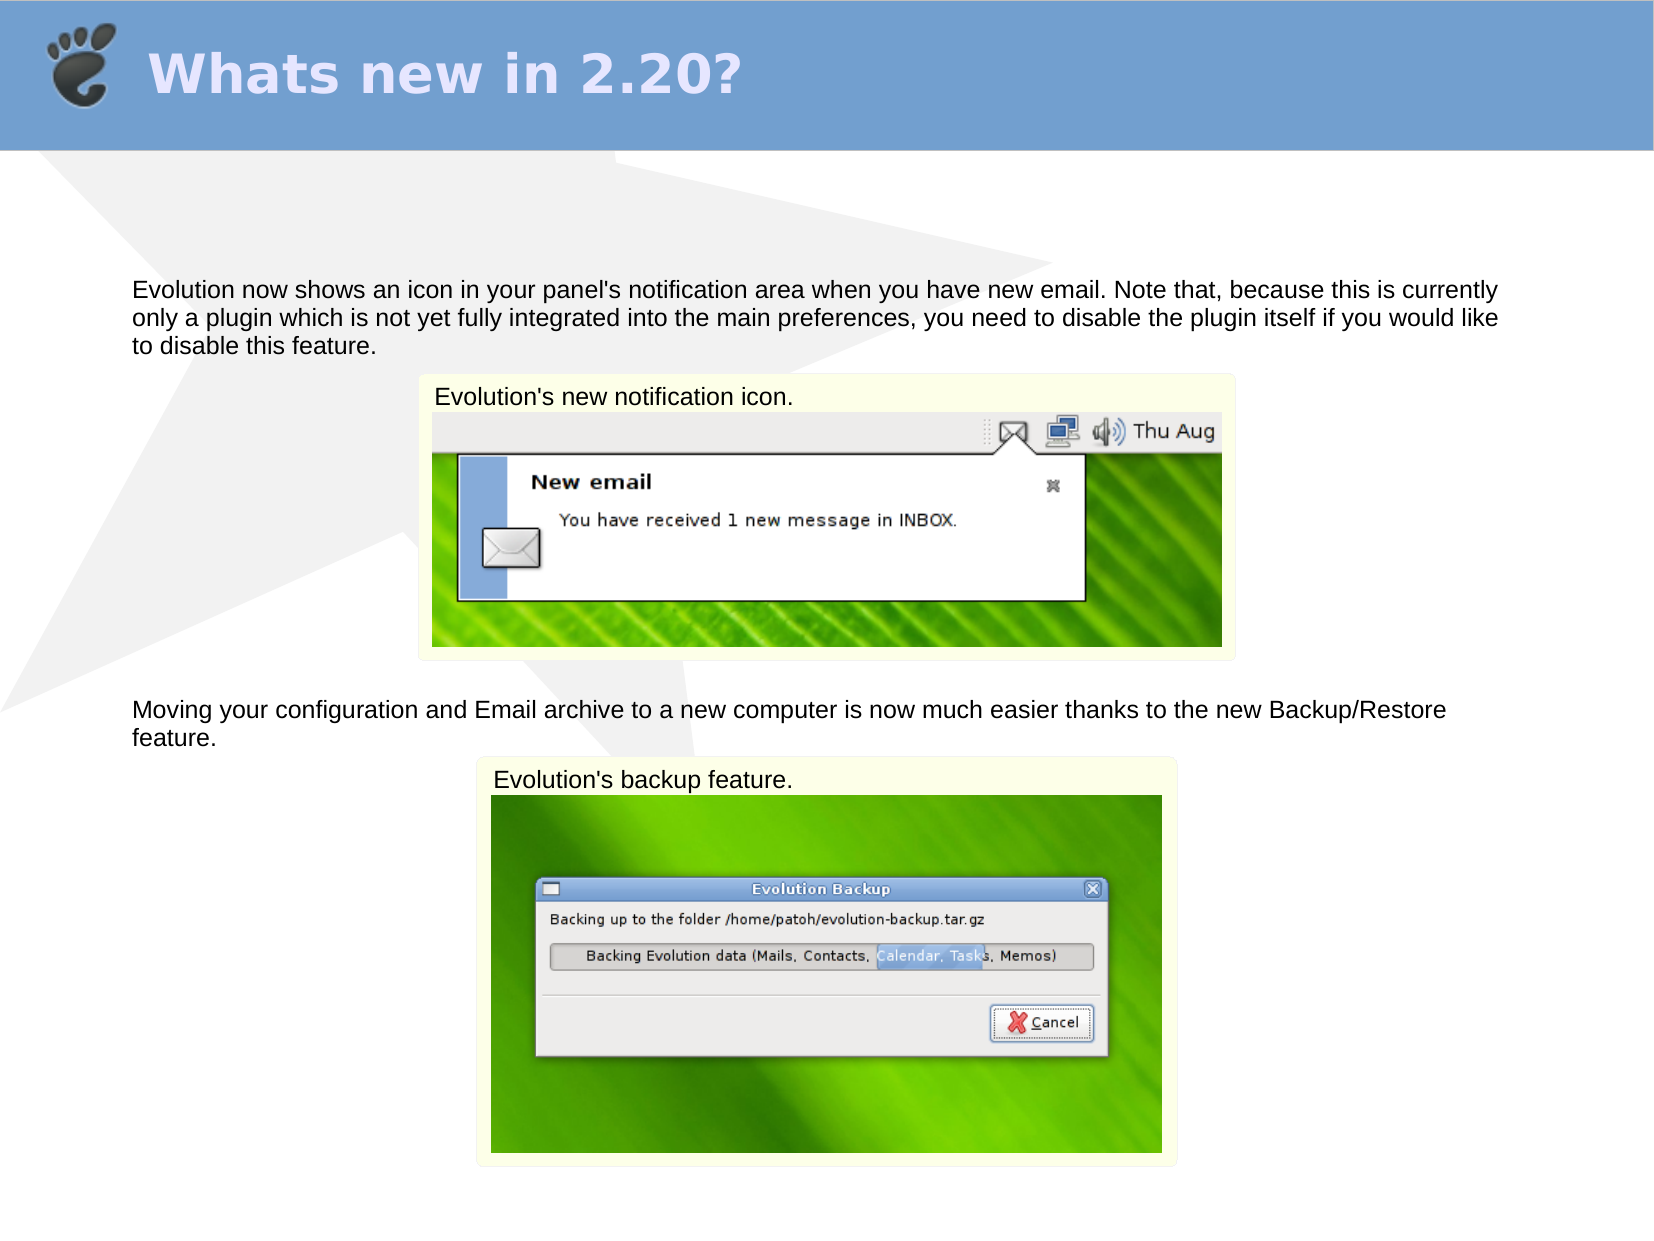

Whats new in 2.20?
#
Evolution now shows an icon in your panel's notification area when you have new email. Note that, because this is currently only a plugin which is not yet fully integrated into the main preferences, you need to disable the plugin itself if you would like to disable this feature.
Moving your configuration and Email archive to a new computer is now much easier thanks to the new Backup/Restore feature.
Evolution's new notification icon.
Evolution's backup feature.